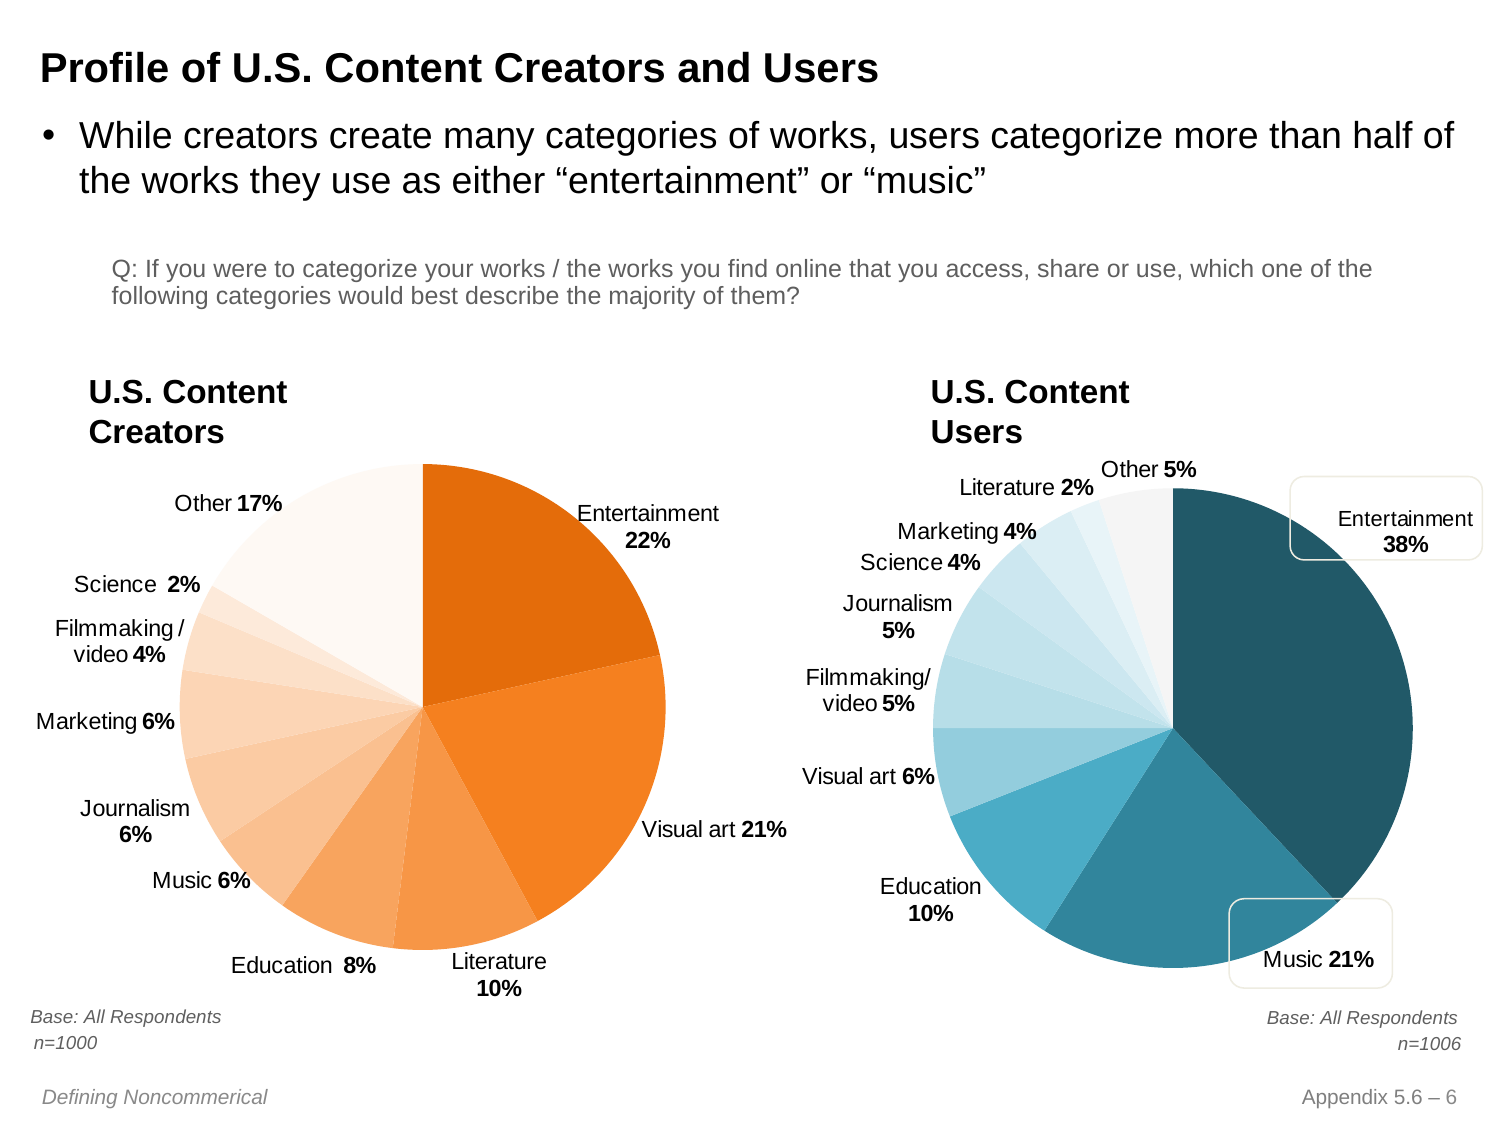

Profile of U.S. Content Creators and Users
While creators create many categories of works, users categorize more than half of the works they use as either “entertainment” or “music”
Q: If you were to categorize your works / the works you find online that you access, share or use, which one of the following categories would best describe the majority of them?
U.S. Content Creators
U.S. Content Users
Base: All Respondents
n=1000
Base: All Respondents
n=1006
Defining Noncommerical
Appendix 5.6 – 1